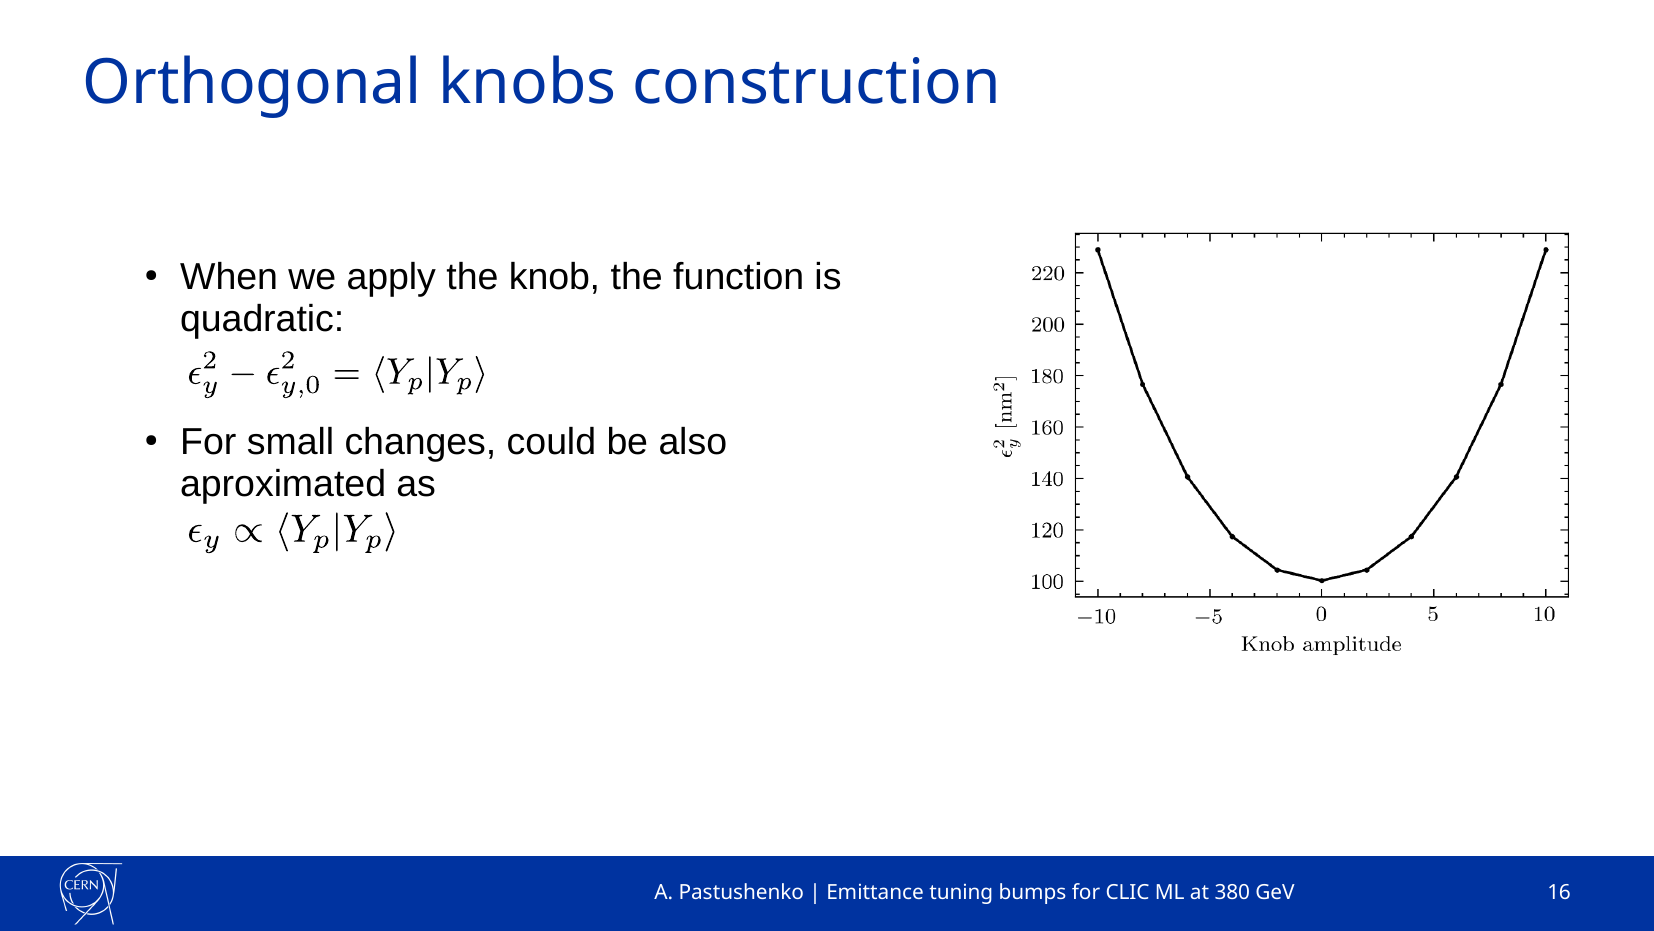

# Orthogonal knobs construction
When we apply the knob, the function is quadratic:
For small changes, could be also aproximated as
A. Pastushenko | Emittance tuning bumps for CLIC ML at 380 GeV
16